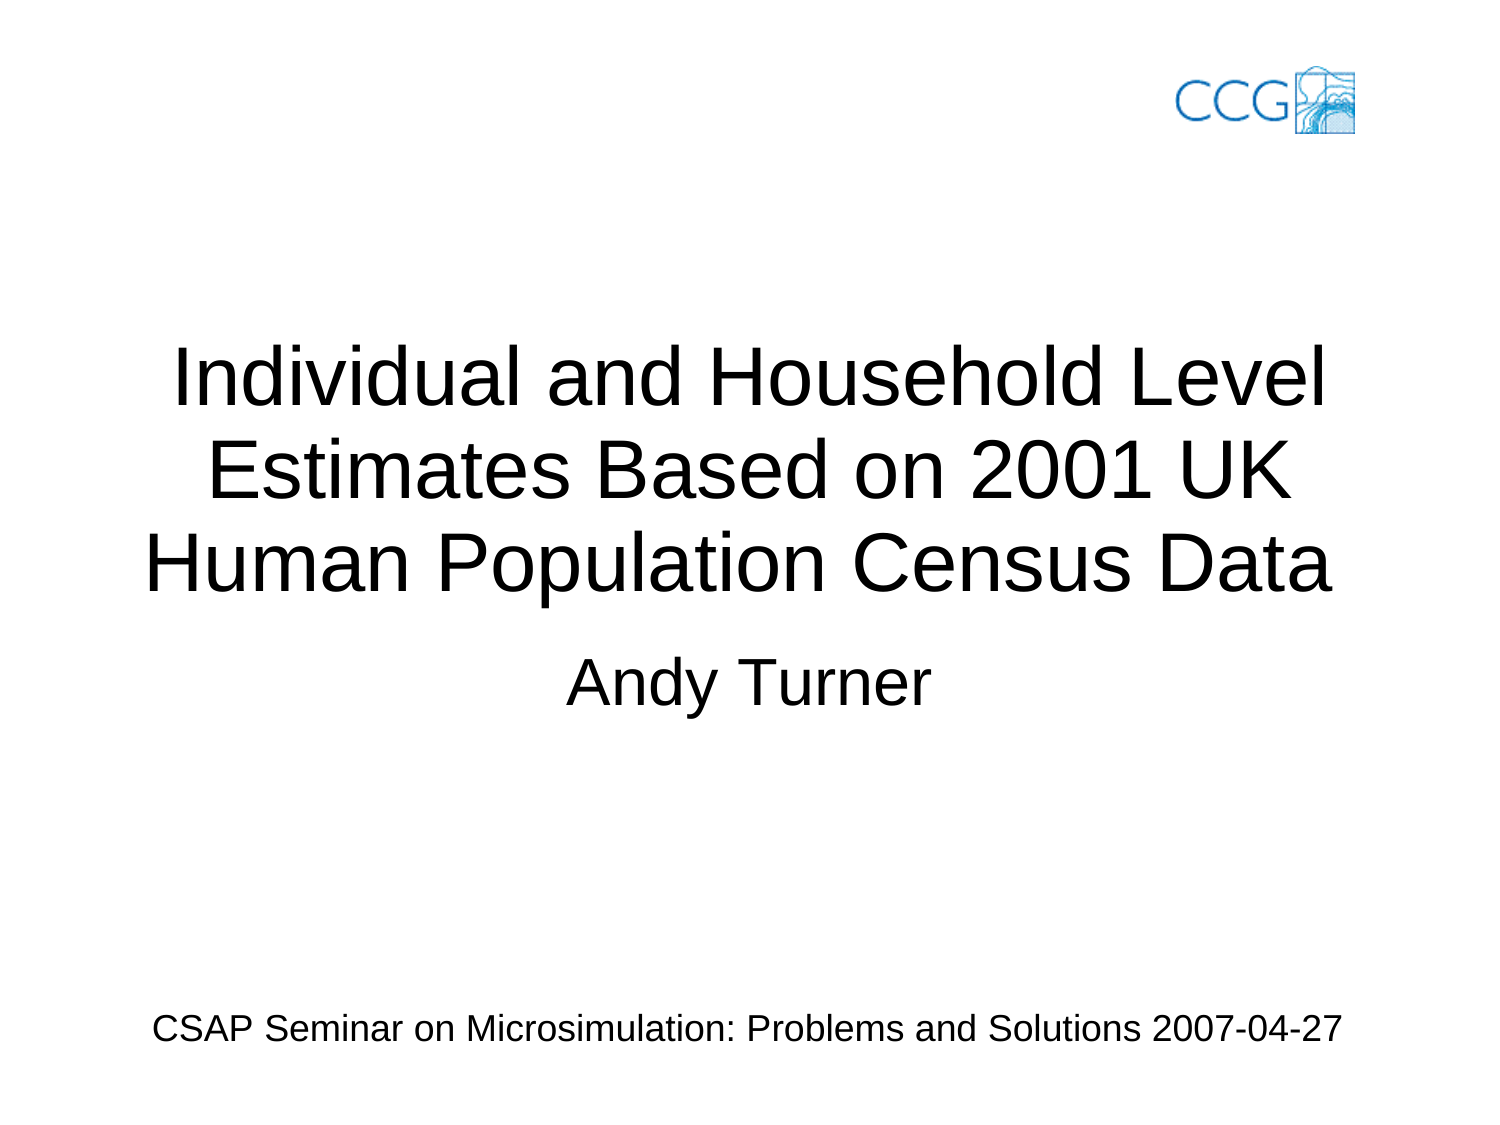

# Individual and Household Level Estimates Based on 2001 UK Human Population Census Data
Andy Turner
CSAP Seminar on Microsimulation: Problems and Solutions 2007-04-27